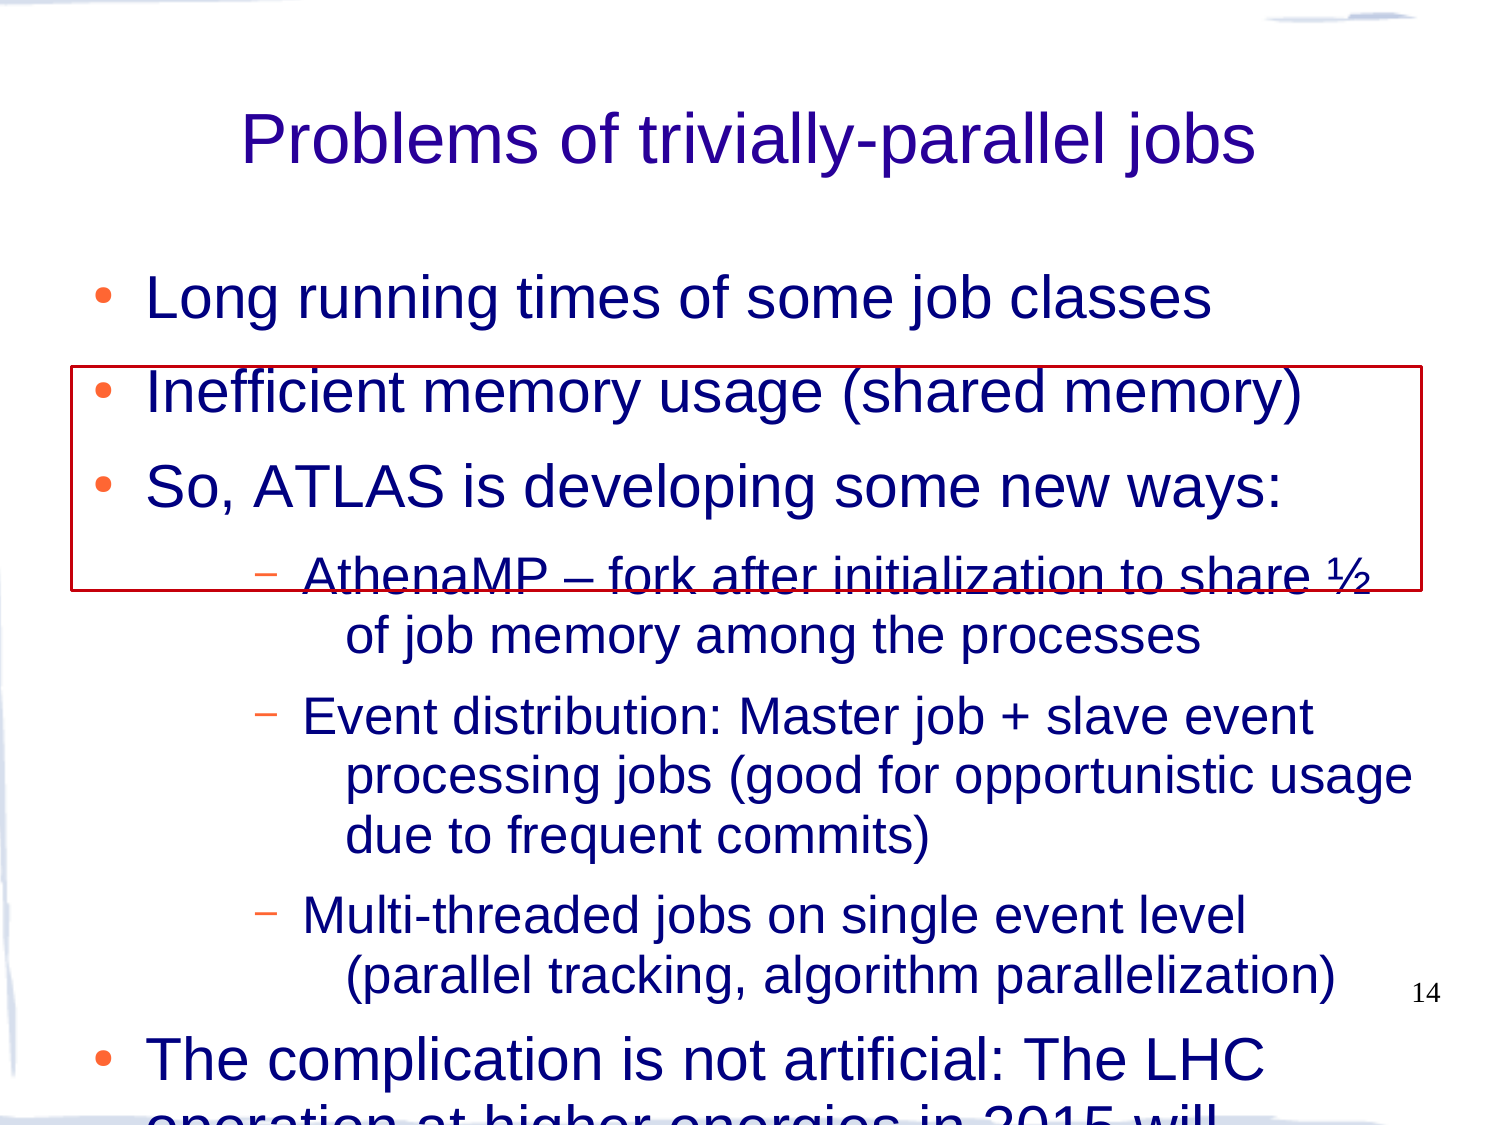

# Problems of trivially-parallel jobs
Long running times of some job classes
Inefficient memory usage (shared memory)
So, ATLAS is developing some new ways:
AthenaMP – fork after initialization to share ½ of job memory among the processes
Event distribution: Master job + slave event processing jobs (good for opportunistic usage due to frequent commits)
Multi-threaded jobs on single event level (parallel tracking, algorithm parallelization)
The complication is not artificial: The LHC operation at higher energies in 2015 will require much more demanding jobs which cannot be done in the current way efficiently.
HPC modus operandi is becoming a necessity for ATLAS, but for further development not many ATLAS computing sites can provide the required capabilities
14